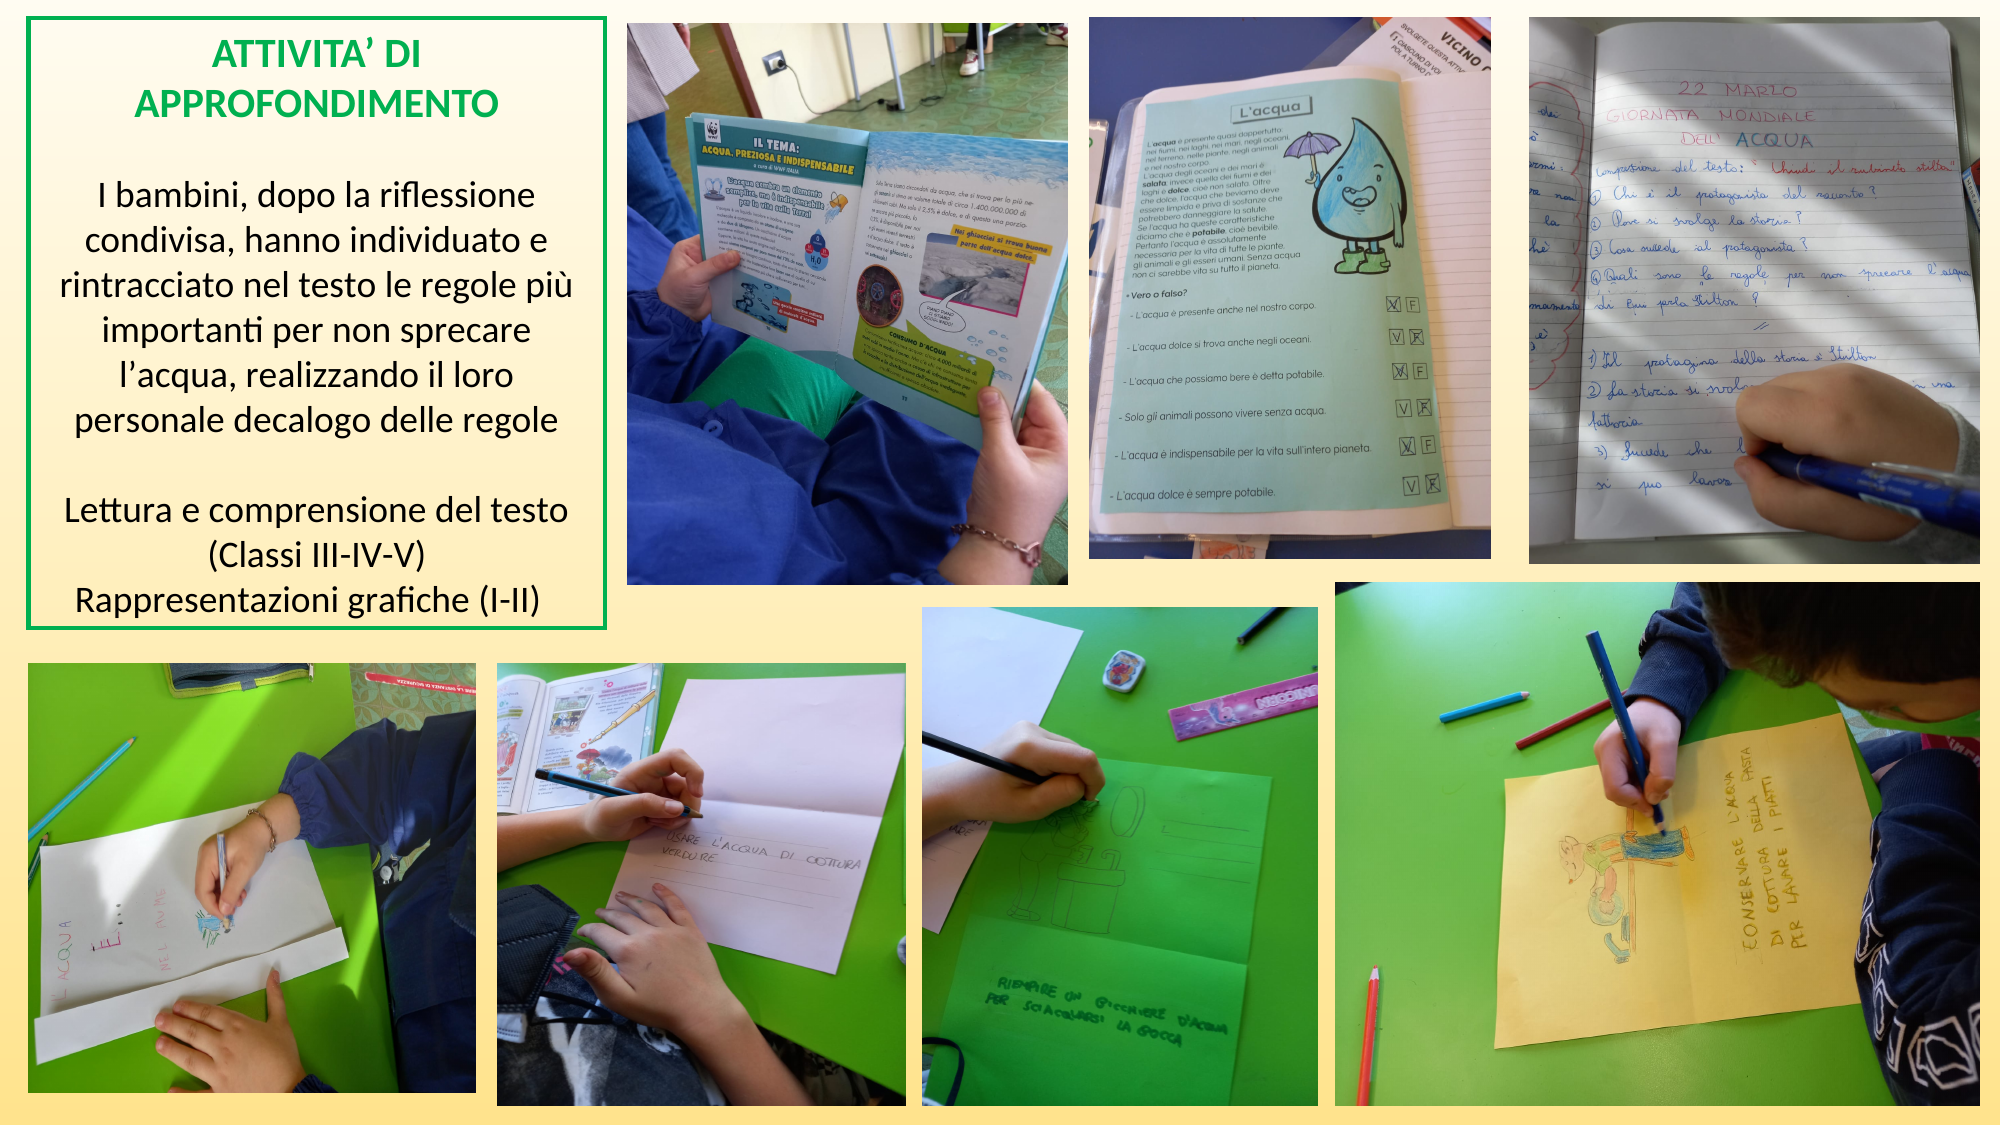

ATTIVITA’ DI APPROFONDIMENTO
I bambini, dopo la riflessione condivisa, hanno individuato e rintracciato nel testo le regole più importanti per non sprecare l’acqua, realizzando il loro personale decalogo delle regole
Lettura e comprensione del testo (Classi III-IV-V)
Rappresentazioni grafiche (I-II)